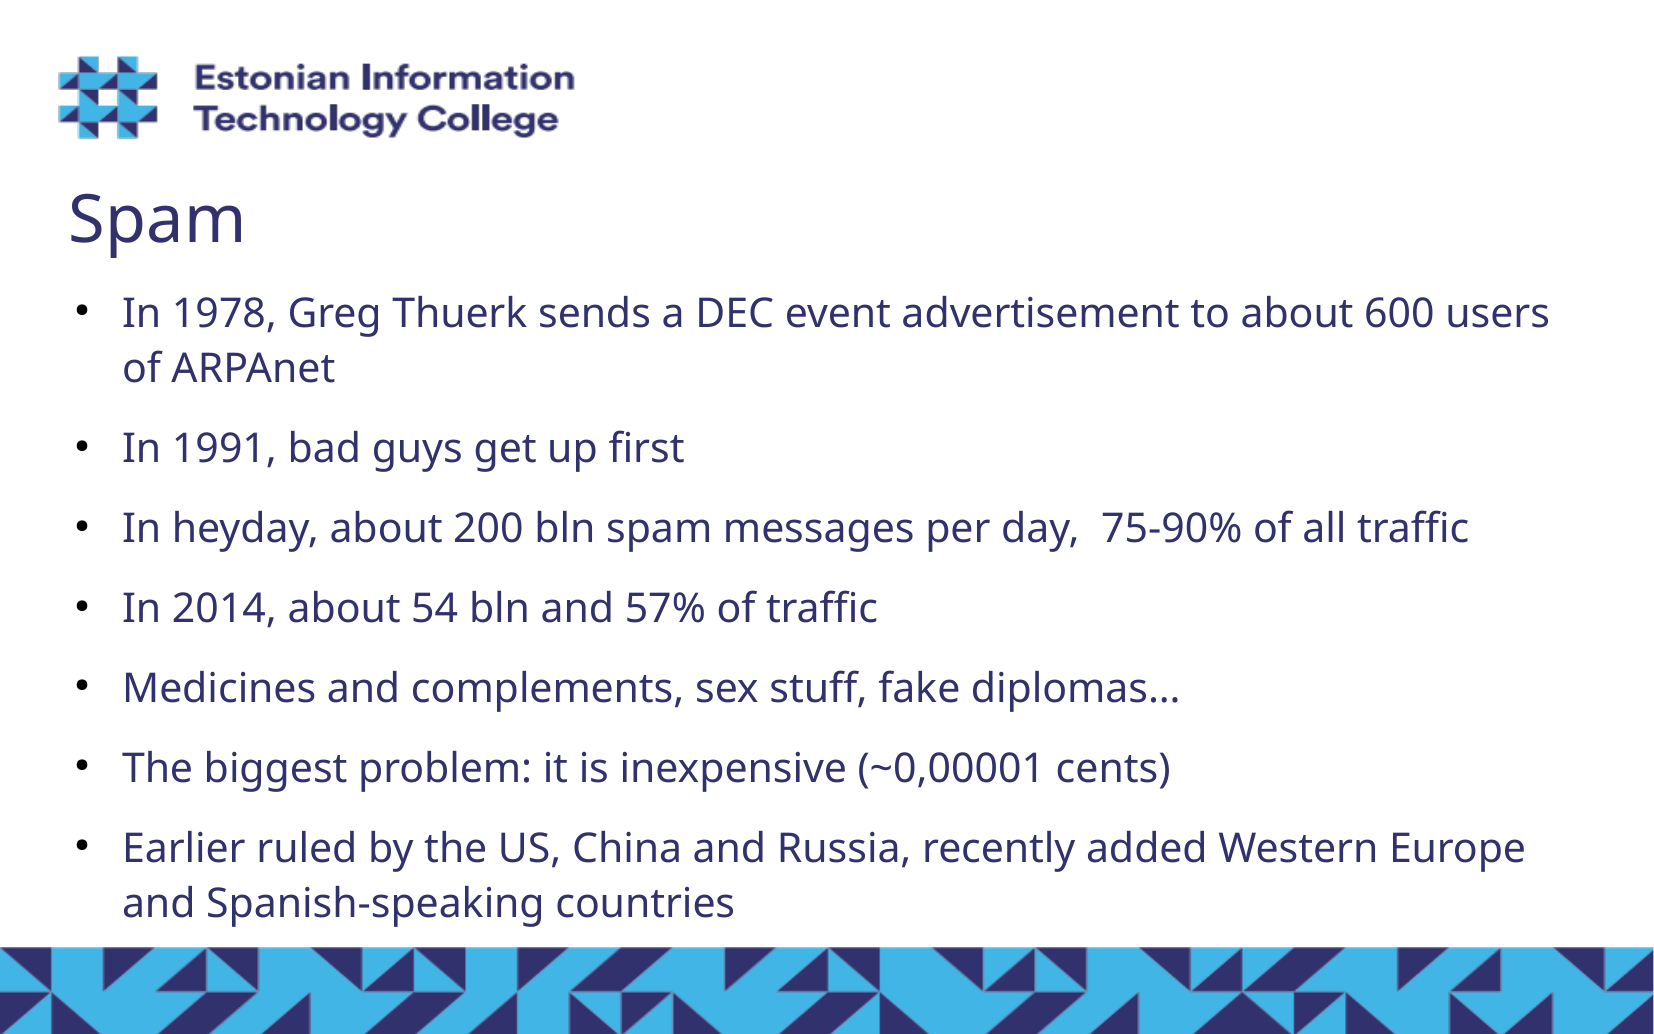

# Spam
In 1978, Greg Thuerk sends a DEC event advertisement to about 600 users of ARPAnet
In 1991, bad guys get up first
In heyday, about 200 bln spam messages per day, 75-90% of all traffic
In 2014, about 54 bln and 57% of traffic
Medicines and complements, sex stuff, fake diplomas…
The biggest problem: it is inexpensive (~0,00001 cents)
Earlier ruled by the US, China and Russia, recently added Western Europe and Spanish-speaking countries